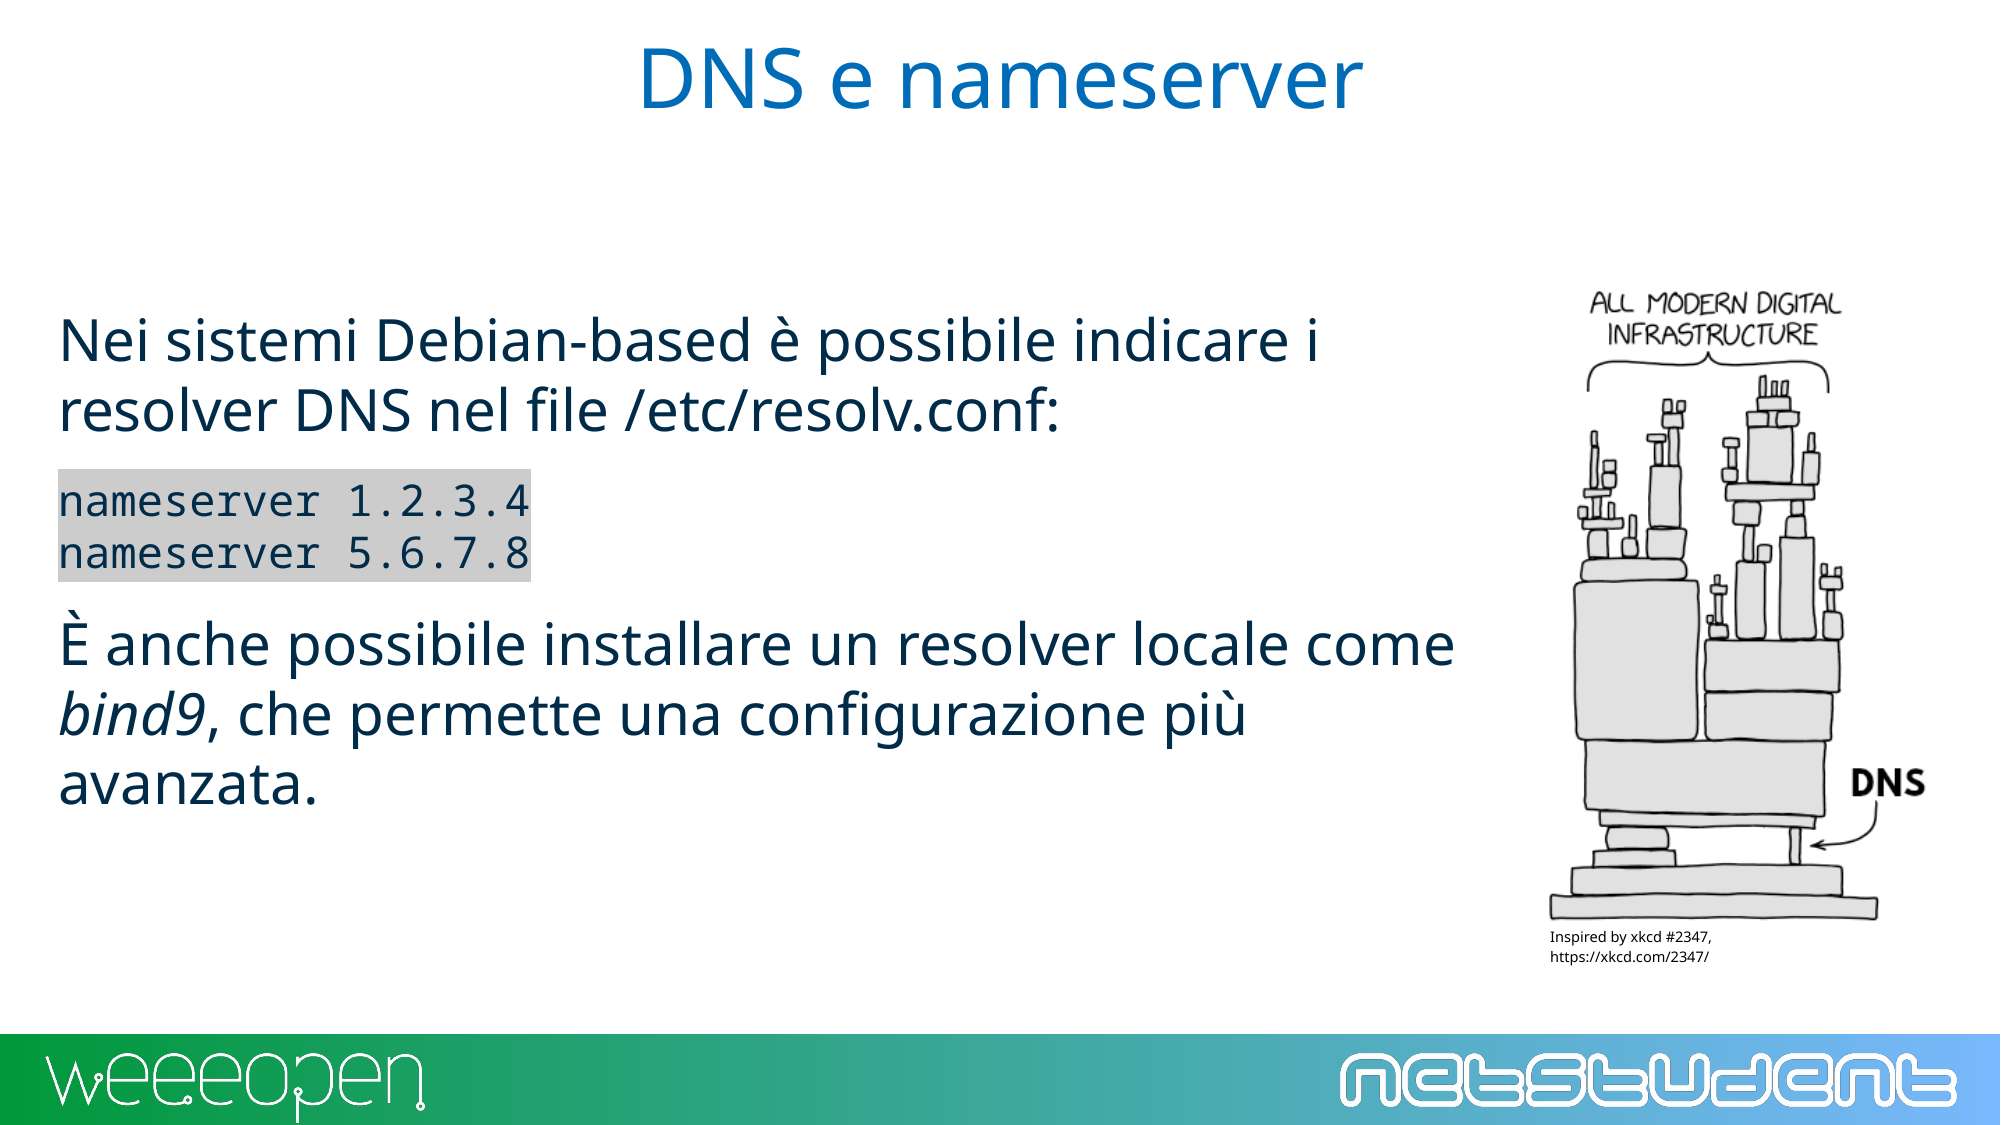

# DNS e nameserver
Nei sistemi Debian-based è possibile indicare i resolver DNS nel file /etc/resolv.conf:
nameserver 1.2.3.4
nameserver 5.6.7.8
È anche possibile installare un resolver locale come bind9, che permette una configurazione più avanzata.
Inspired by xkcd #2347, https://xkcd.com/2347/